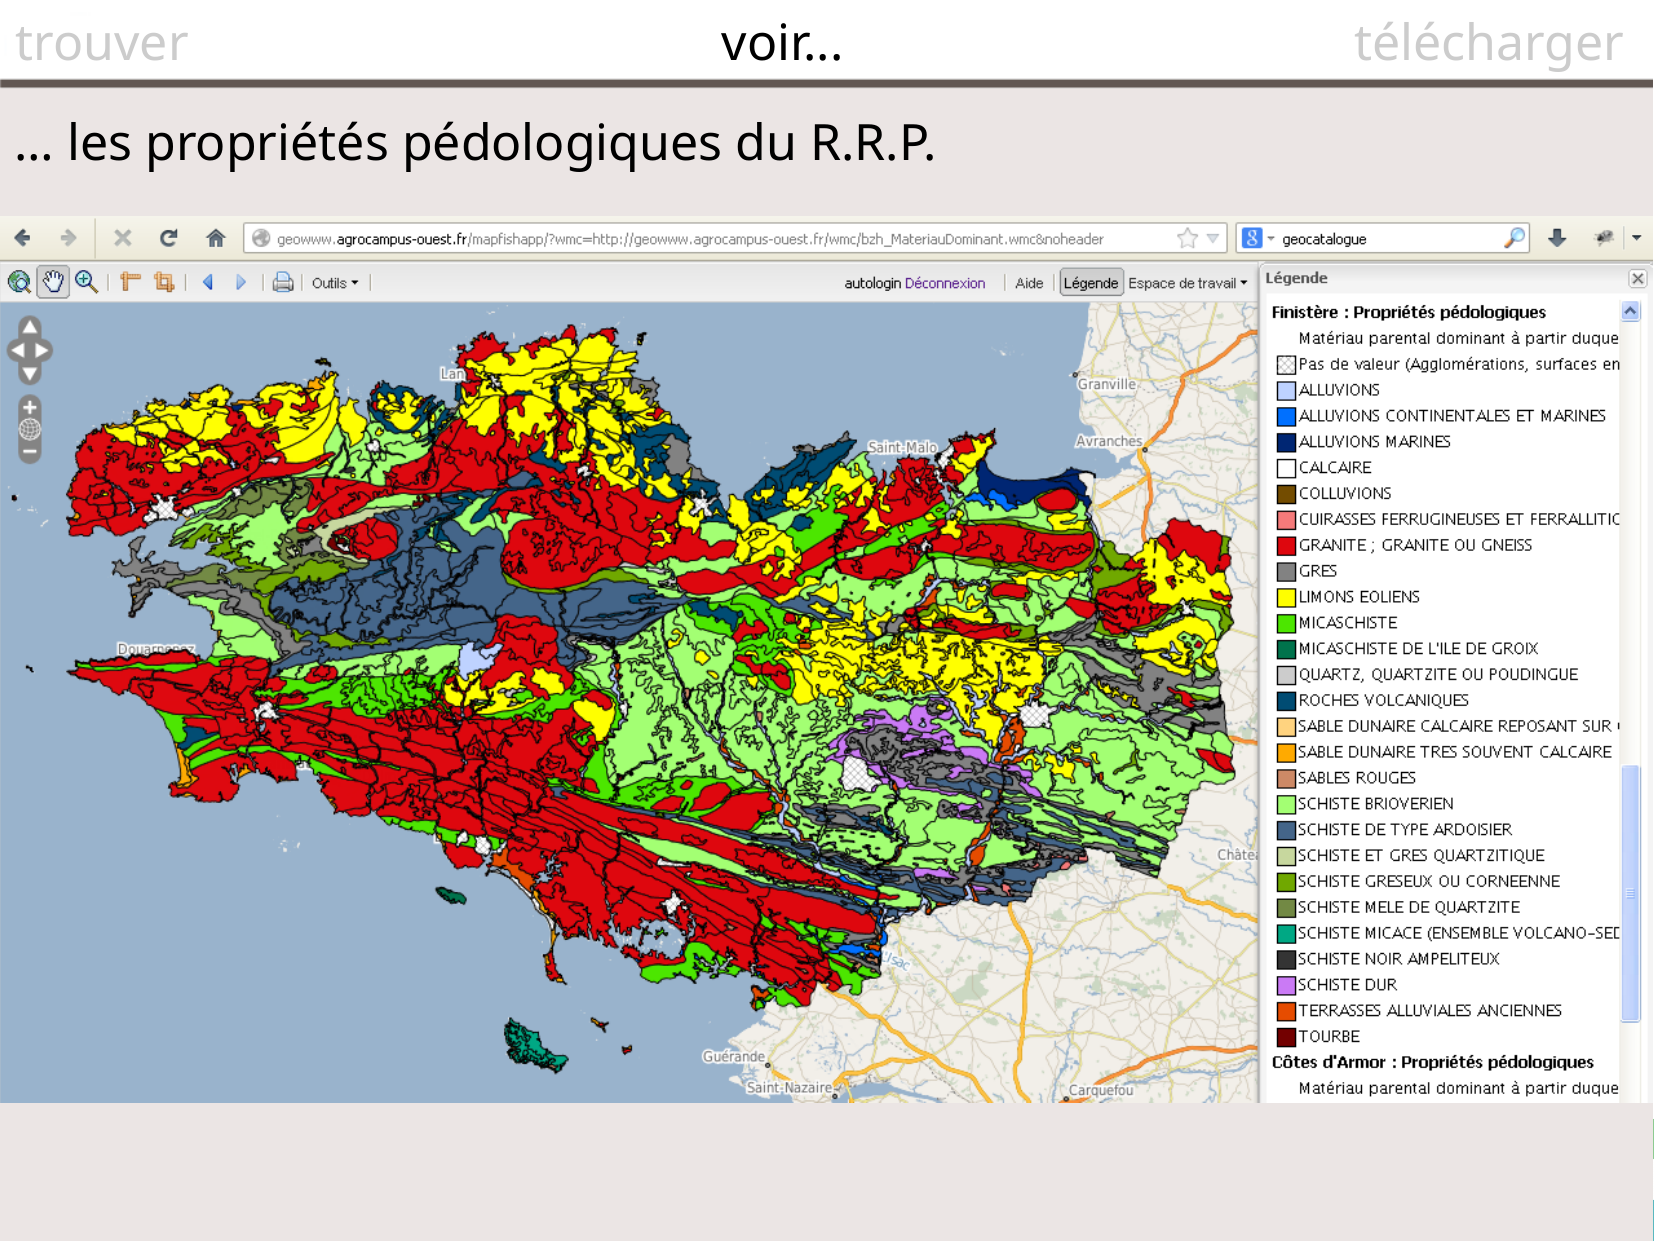

trouver
voir...
télécharger
… les propriétés pédologiques du R.R.P.